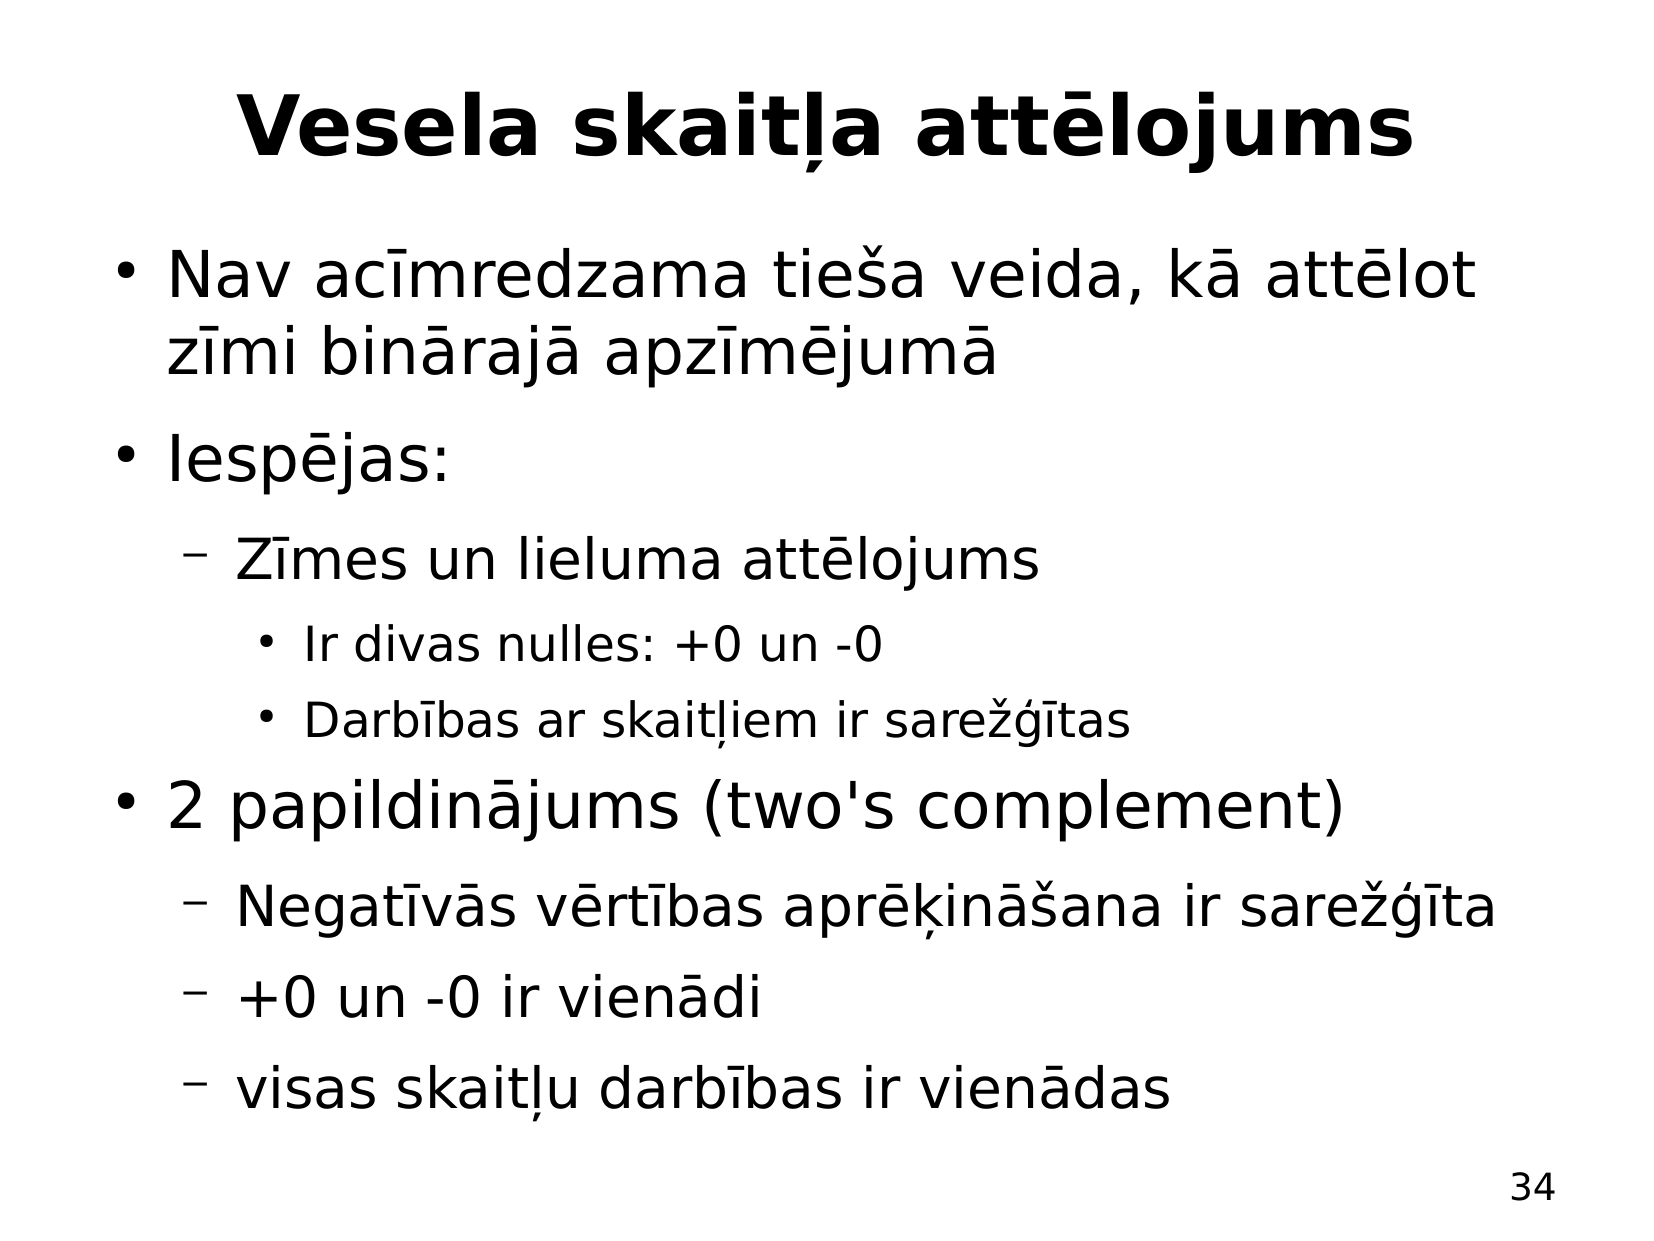

# Vesela skaitļa attēlojums
Nav acīmredzama tieša veida, kā attēlot zīmi binārajā apzīmējumā
Iespējas:
Zīmes un lieluma attēlojums
Ir divas nulles: +0 un -0
Darbības ar skaitļiem ir sarežģītas
2 papildinājums (two's complement)
Negatīvās vērtības aprēķināšana ir sarežģīta
+0 un -0 ir vienādi
visas skaitļu darbības ir vienādas